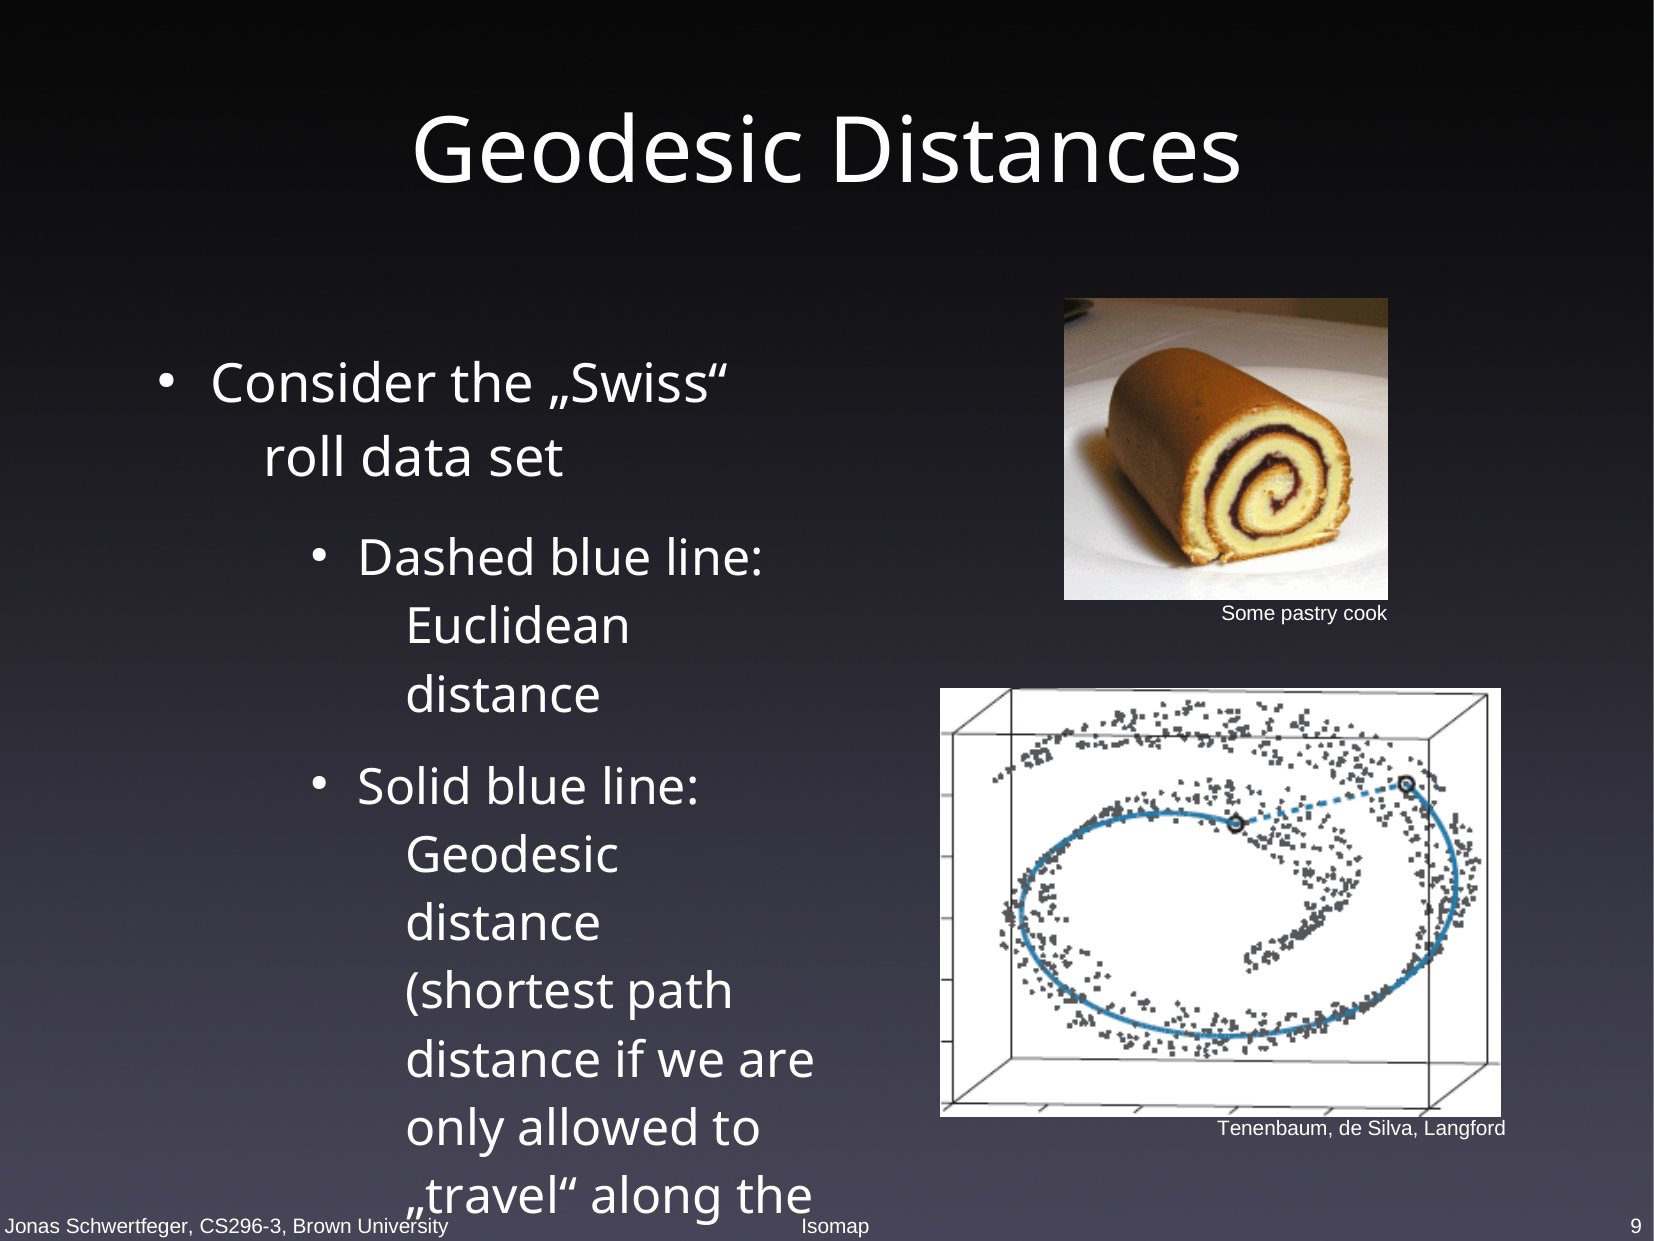

# Geodesic Distances
Consider the „Swiss“ roll data set
Dashed blue line: Euclidean distance
Solid blue line: Geodesic distance
(shortest path distance if we are only allowed to „travel“ along the manifold)
Some pastry cook
Tenenbaum, de Silva, Langford